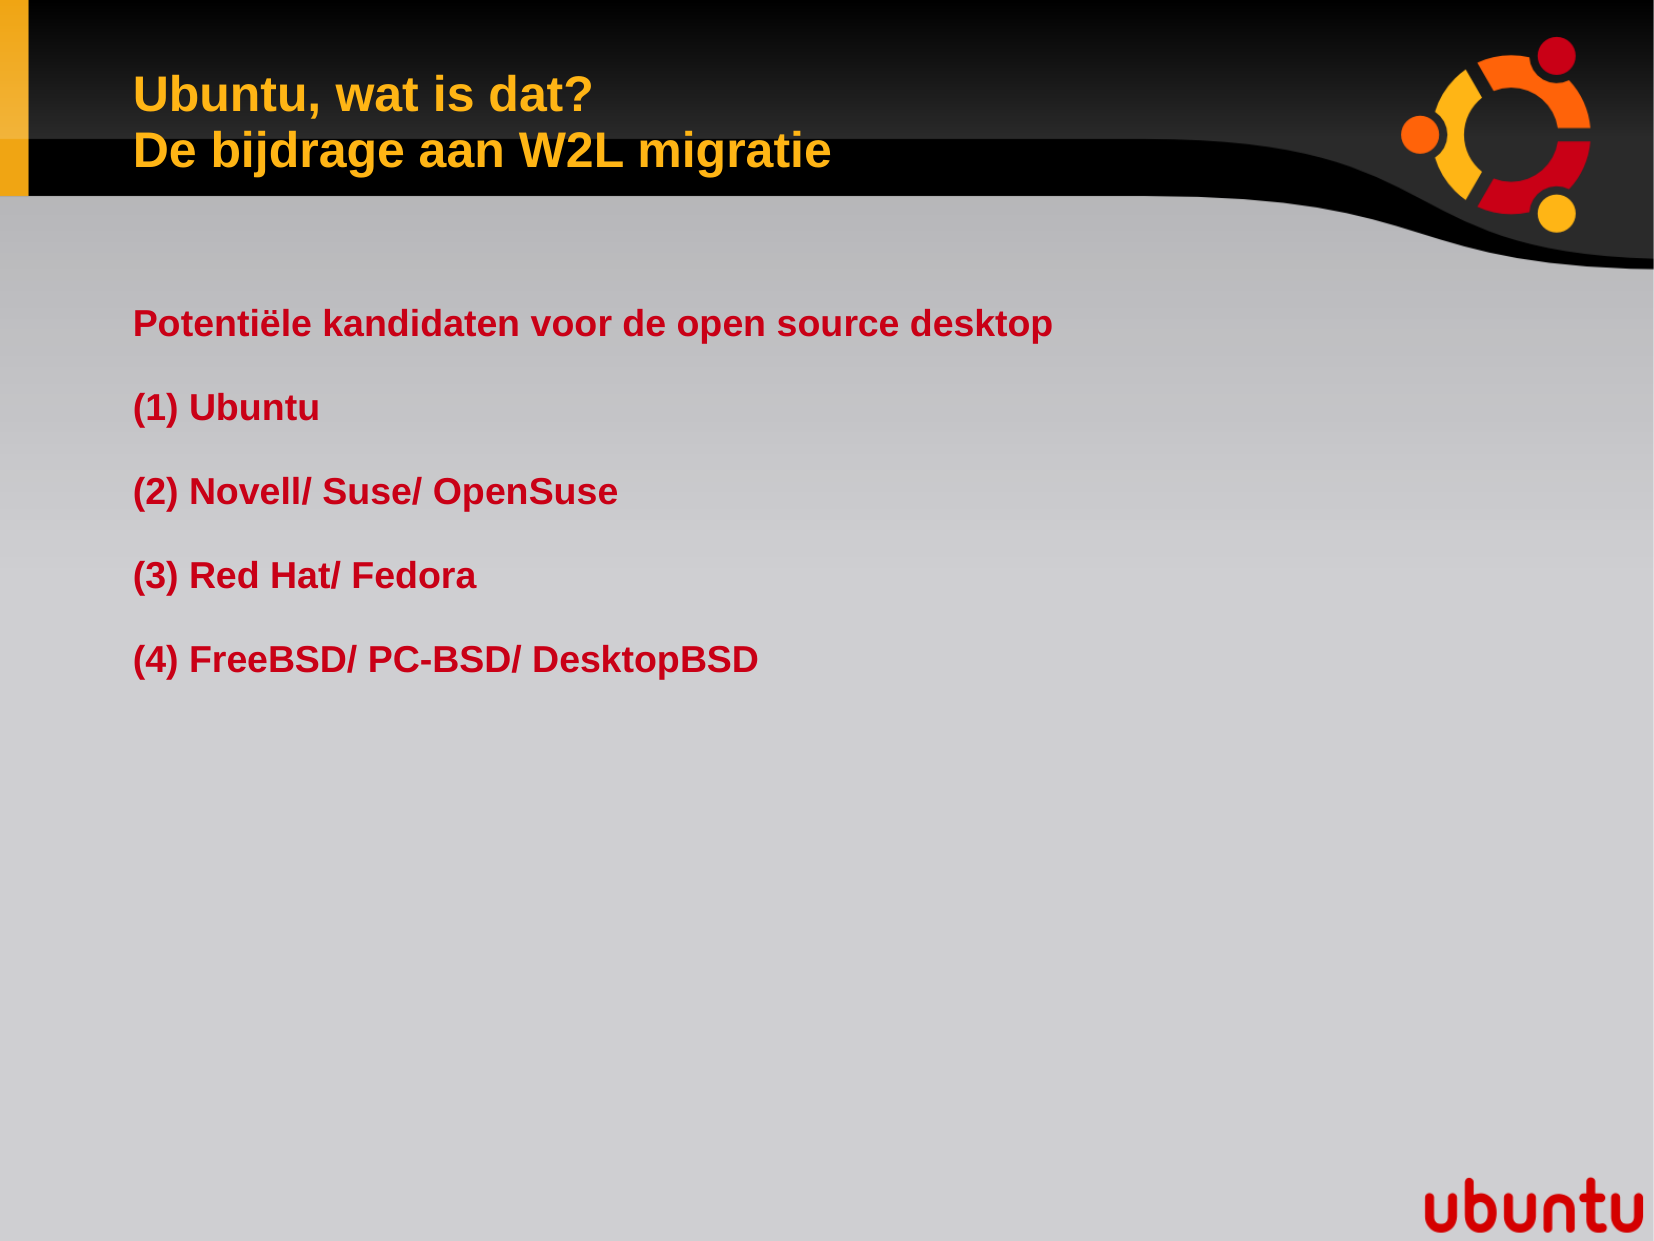

Ubuntu, wat is dat?
De bijdrage aan W2L migratie
Potentiële kandidaten voor de open source desktop
(1) Ubuntu
(2) Novell/ Suse/ OpenSuse
(3) Red Hat/ Fedora
(4) FreeBSD/ PC-BSD/ DesktopBSD